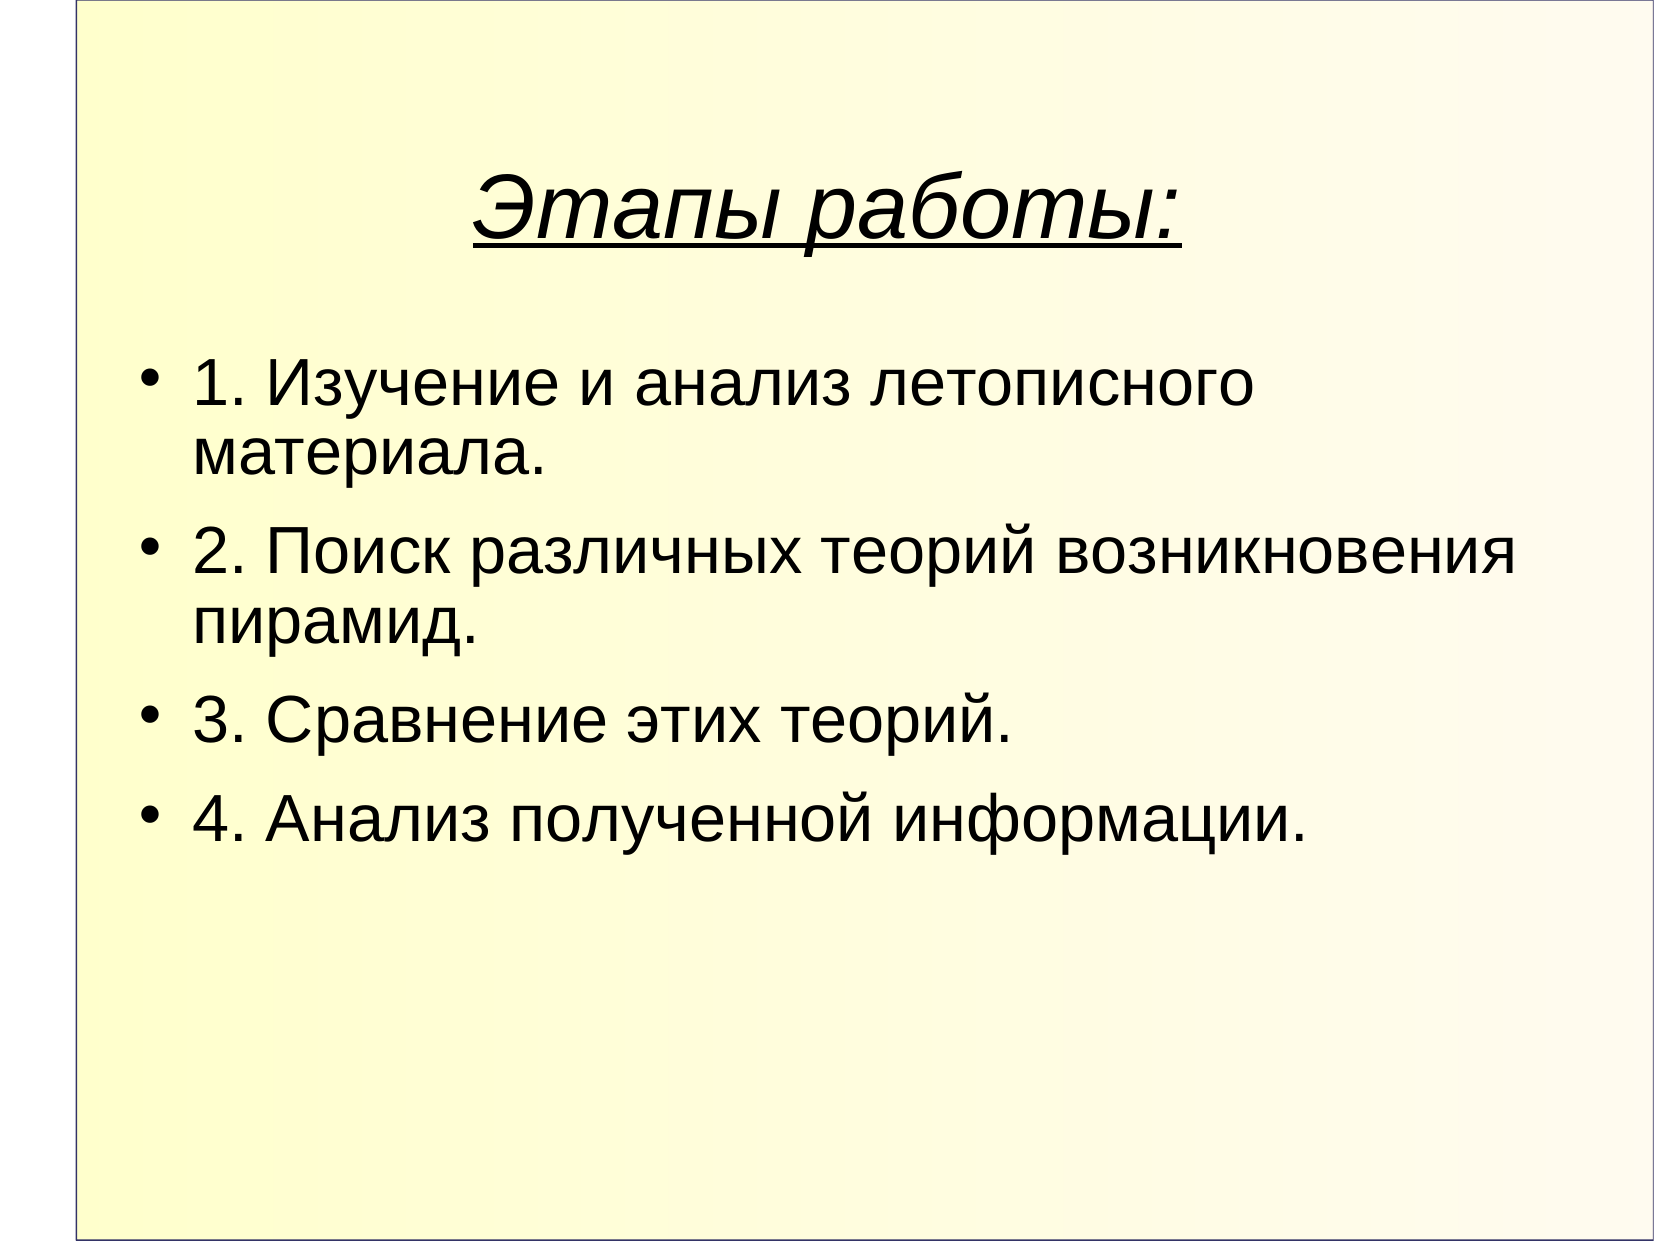

# Этапы работы:
1. Изучение и анализ летописного материала.
2. Поиск различных теорий возникновения пирамид.
3. Сравнение этих теорий.
4. Анализ полученной информации.